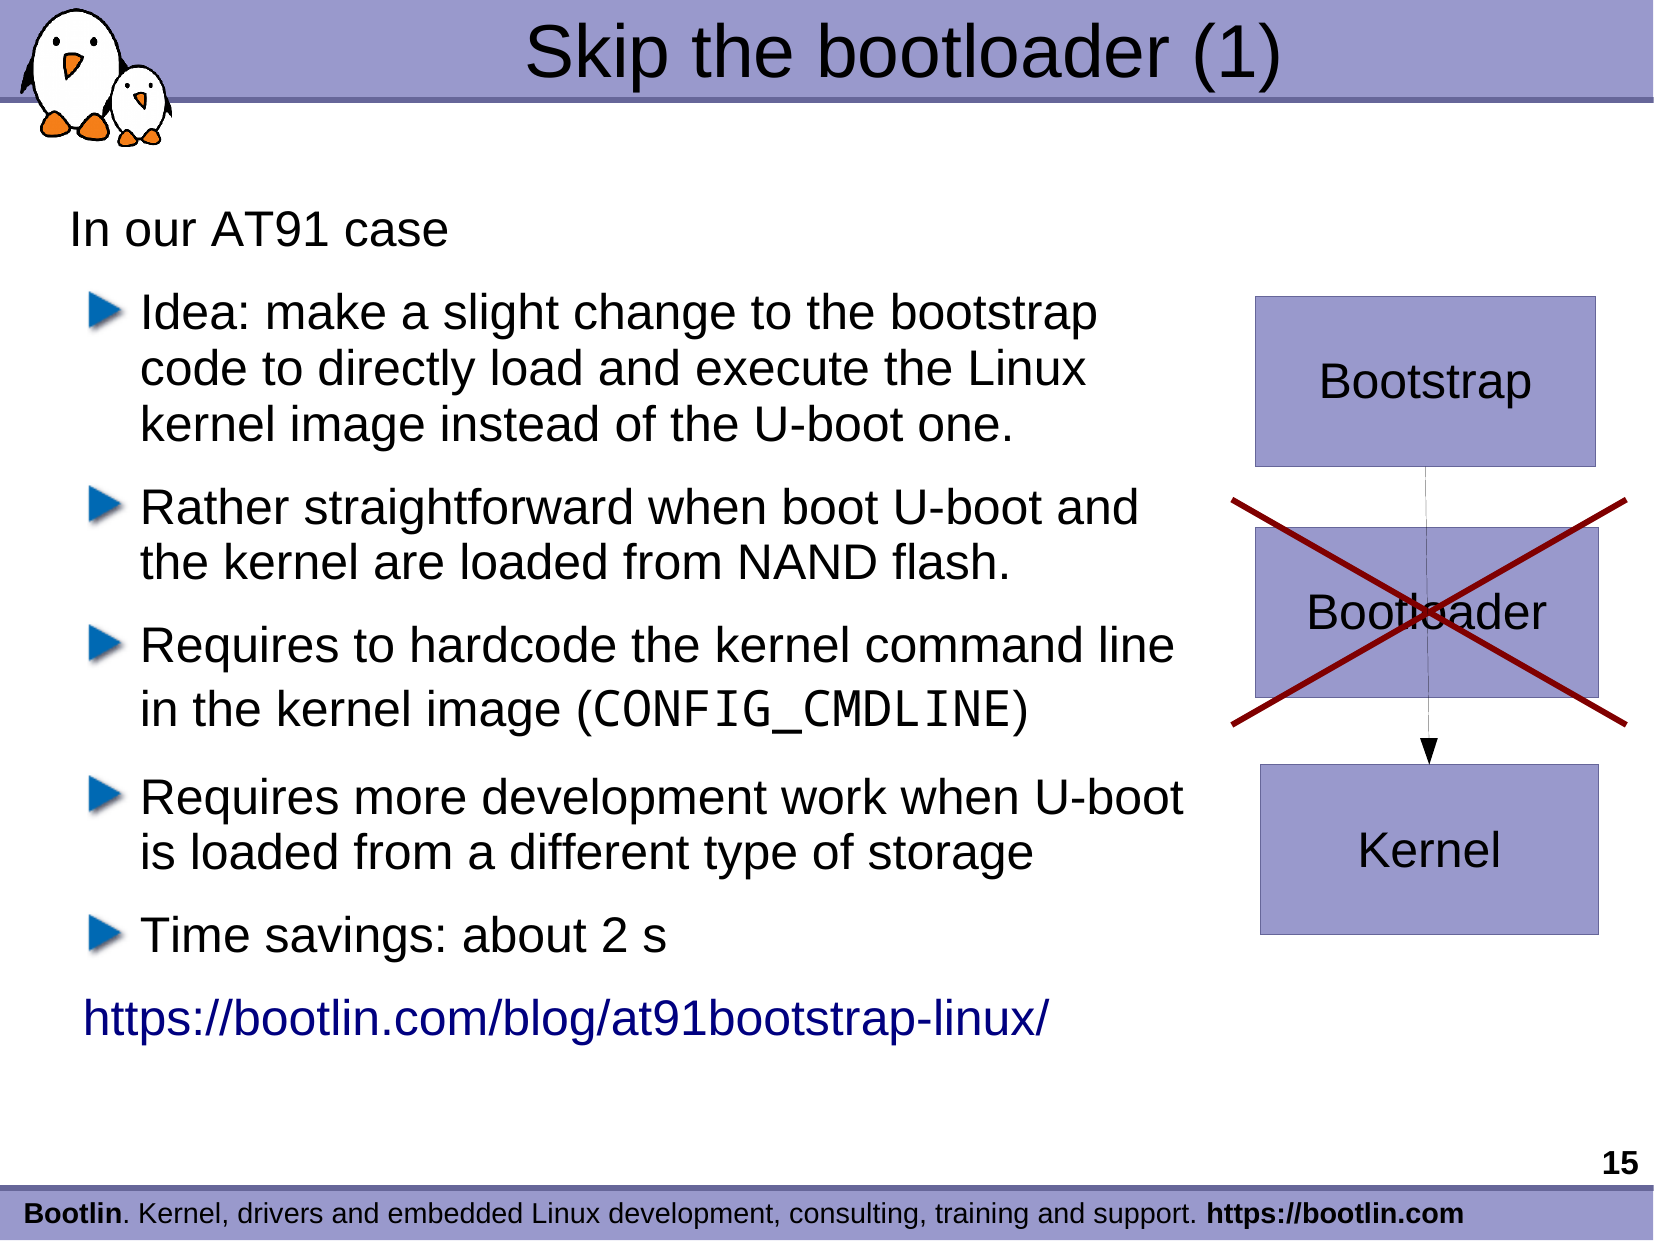

# Skip the bootloader (1)
In our AT91 case
Idea: make a slight change to the bootstrap code to directly load and execute the Linux kernel image instead of the U-boot one.
Rather straightforward when boot U-boot and the kernel are loaded from NAND flash.
Requires to hardcode the kernel command line in the kernel image (CONFIG_CMDLINE)
Requires more development work when U-boot is loaded from a different type of storage
Time savings: about 2 s
 https://bootlin.com/blog/at91bootstrap-linux/
Bootstrap
Bootloader
Kernel